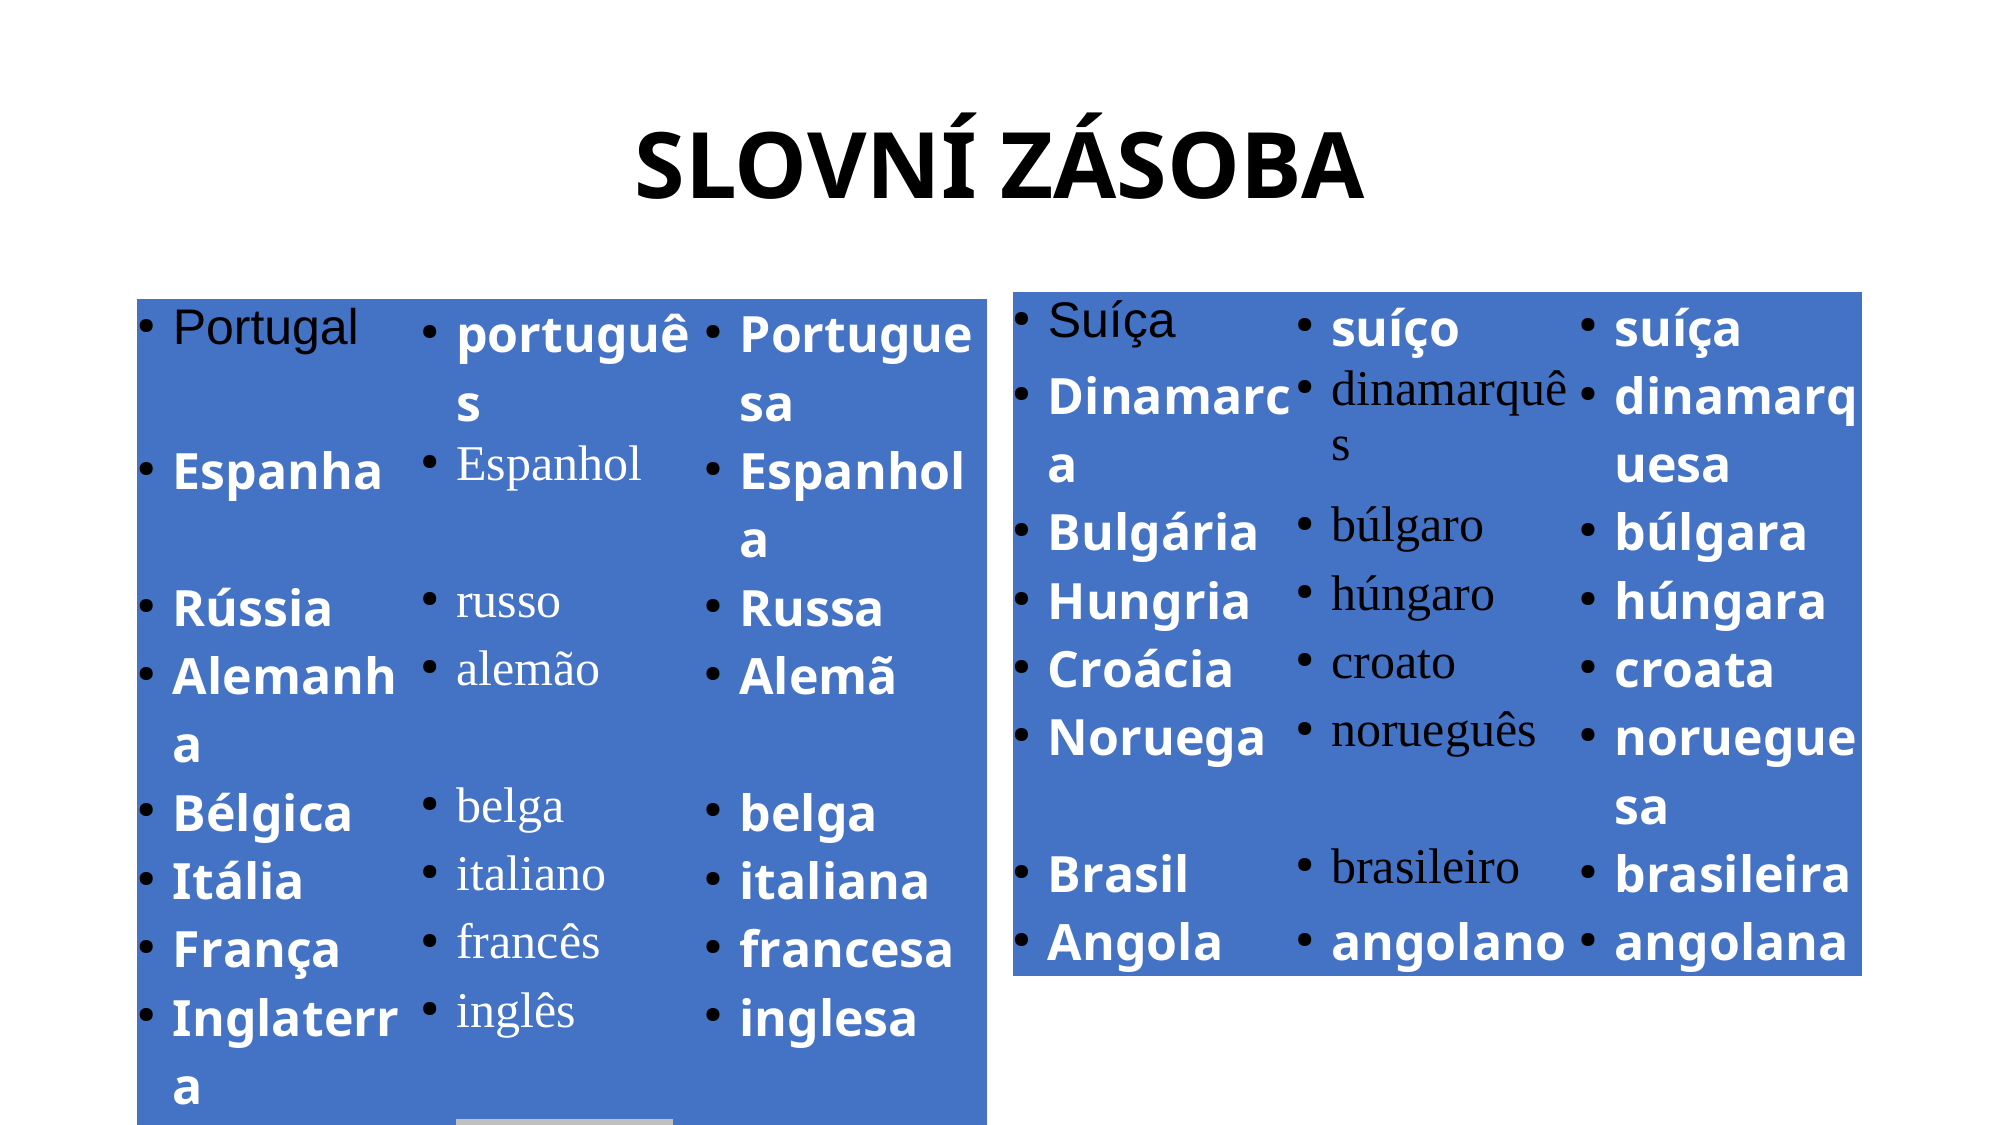

# SLOVNÍ ZÁSOBA
| Suíça | suíço | suíça |
| --- | --- | --- |
| Dinamarca | dinamarquês | dinamarquesa |
| Bulgária | búlgaro | búlgara |
| Hungria | húngaro | húngara |
| Croácia | croato | croata |
| Noruega | norueguês | norueguesa |
| Brasil | brasileiro | brasileira |
| Angola | angolano | angolana |
| Portugal | português | Portuguesa |
| --- | --- | --- |
| Espanha | Espanhol | Espanhola |
| Rússia | russo | Russa |
| Alemanha | alemão | Alemã |
| Bélgica | belga | belga |
| Itália | italiano | italiana |
| França | francês | francesa |
| Inglaterra | inglês | inglesa |
| ÁÚstria | austríaco | austríaca |